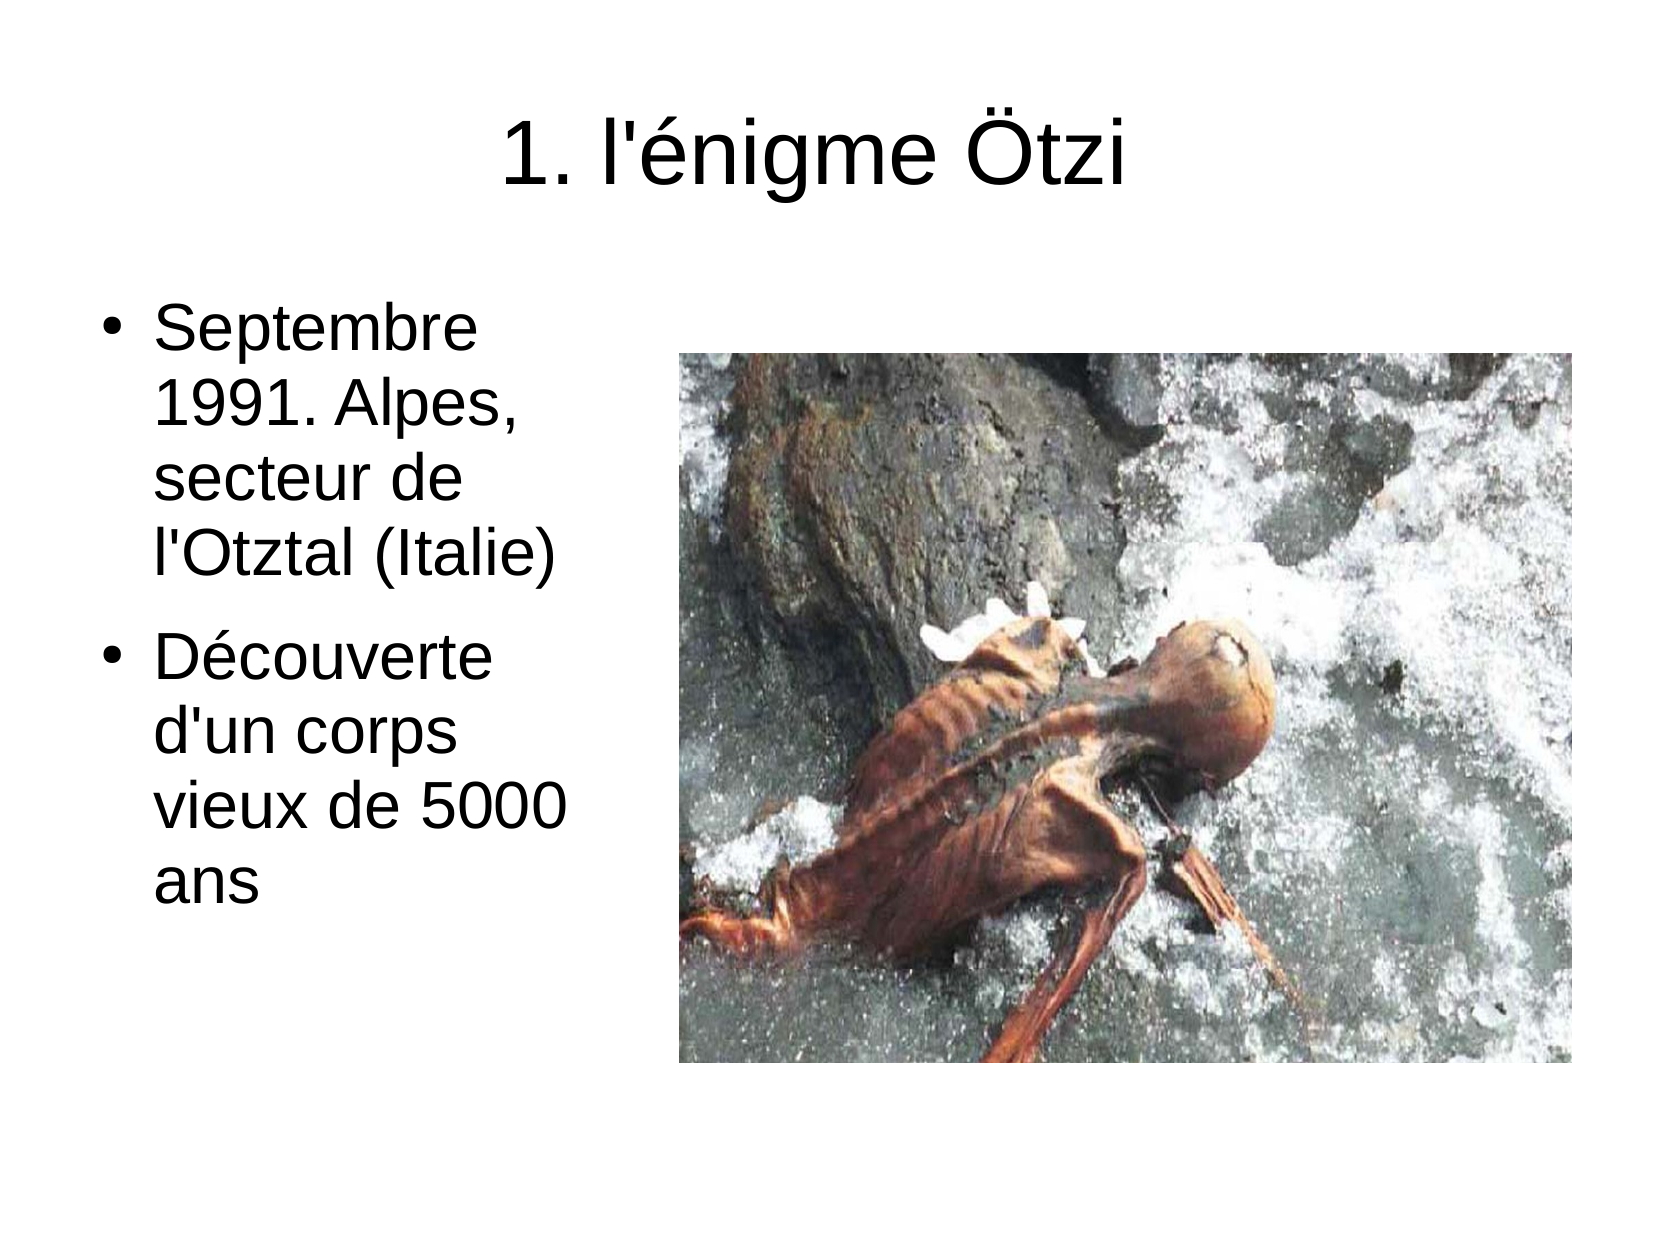

# 1. l'énigme Ötzi
Septembre 1991. Alpes, secteur de l'Otztal (Italie)
Découverte d'un corps vieux de 5000 ans